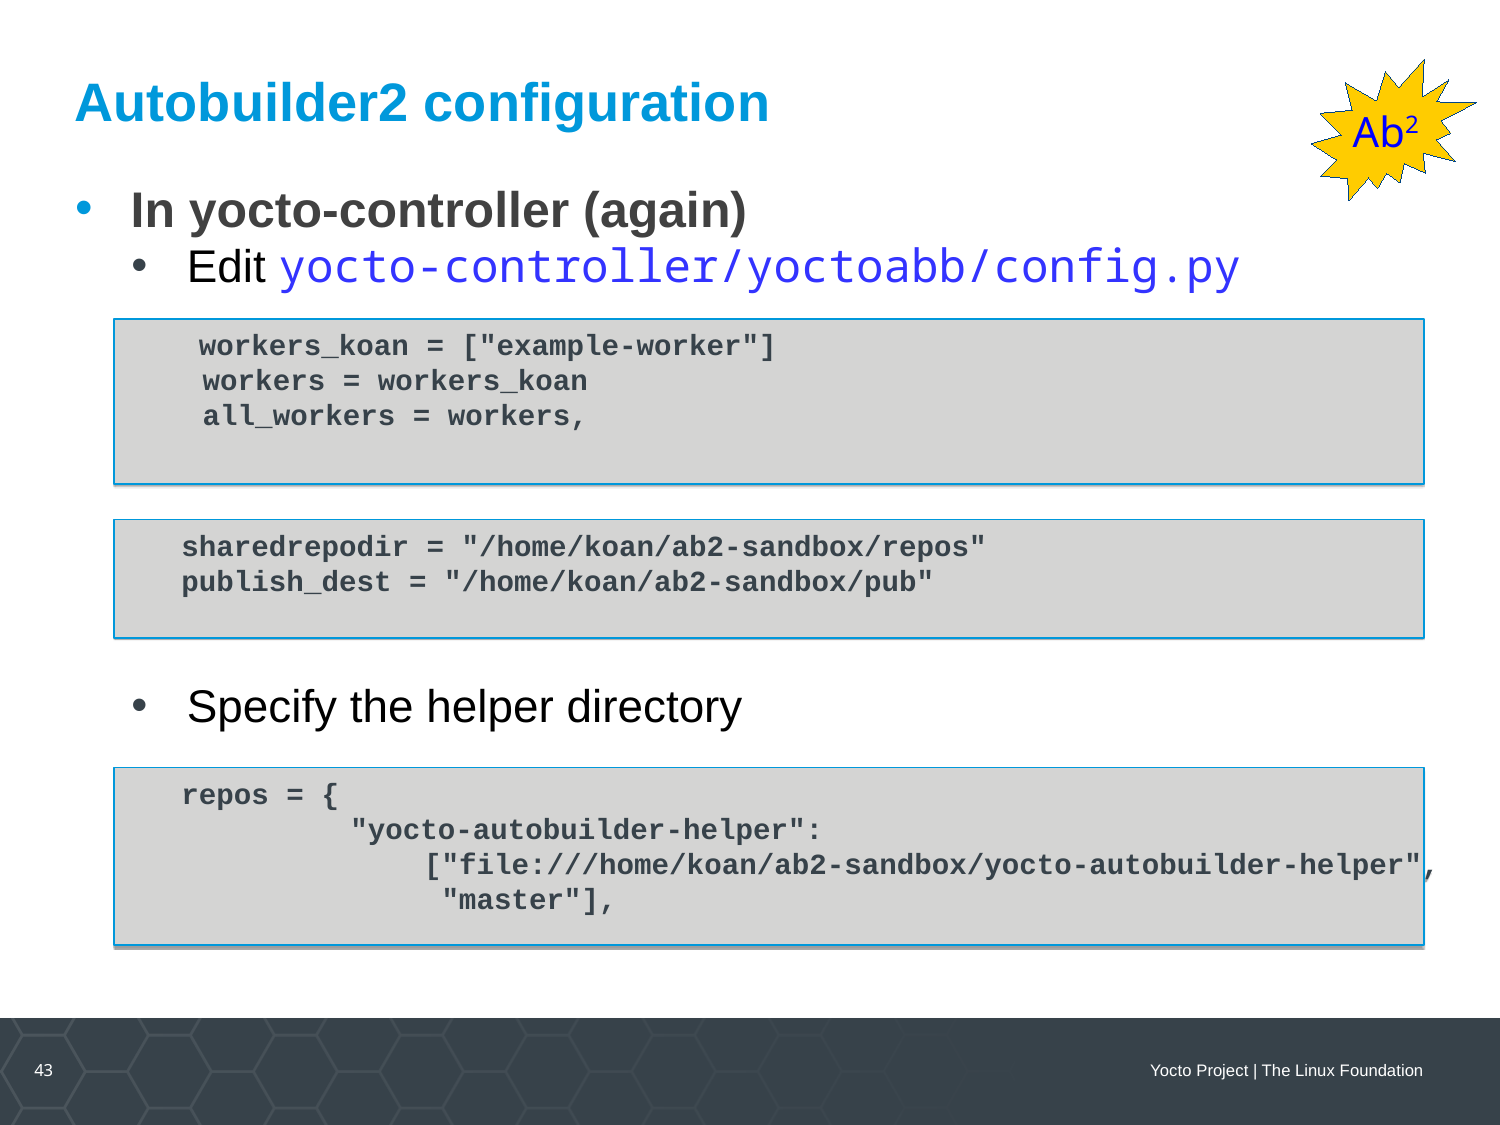

Ab2
Autobuilder2 configuration
In yocto-controller (again)
Edit yocto-controller/yoctoabb/config.py
Specify the helper directory
 workers_koan = ["example-worker"]
	workers = workers_koan
	all_workers = workers,
 sharedrepodir = "/home/koan/ab2-sandbox/repos"
 publish_dest = "/home/koan/ab2-sandbox/pub"
 repos = {
			"yocto-autobuilder-helper":
				["file:///home/koan/ab2-sandbox/yocto-autobuilder-helper",
				 "master"],